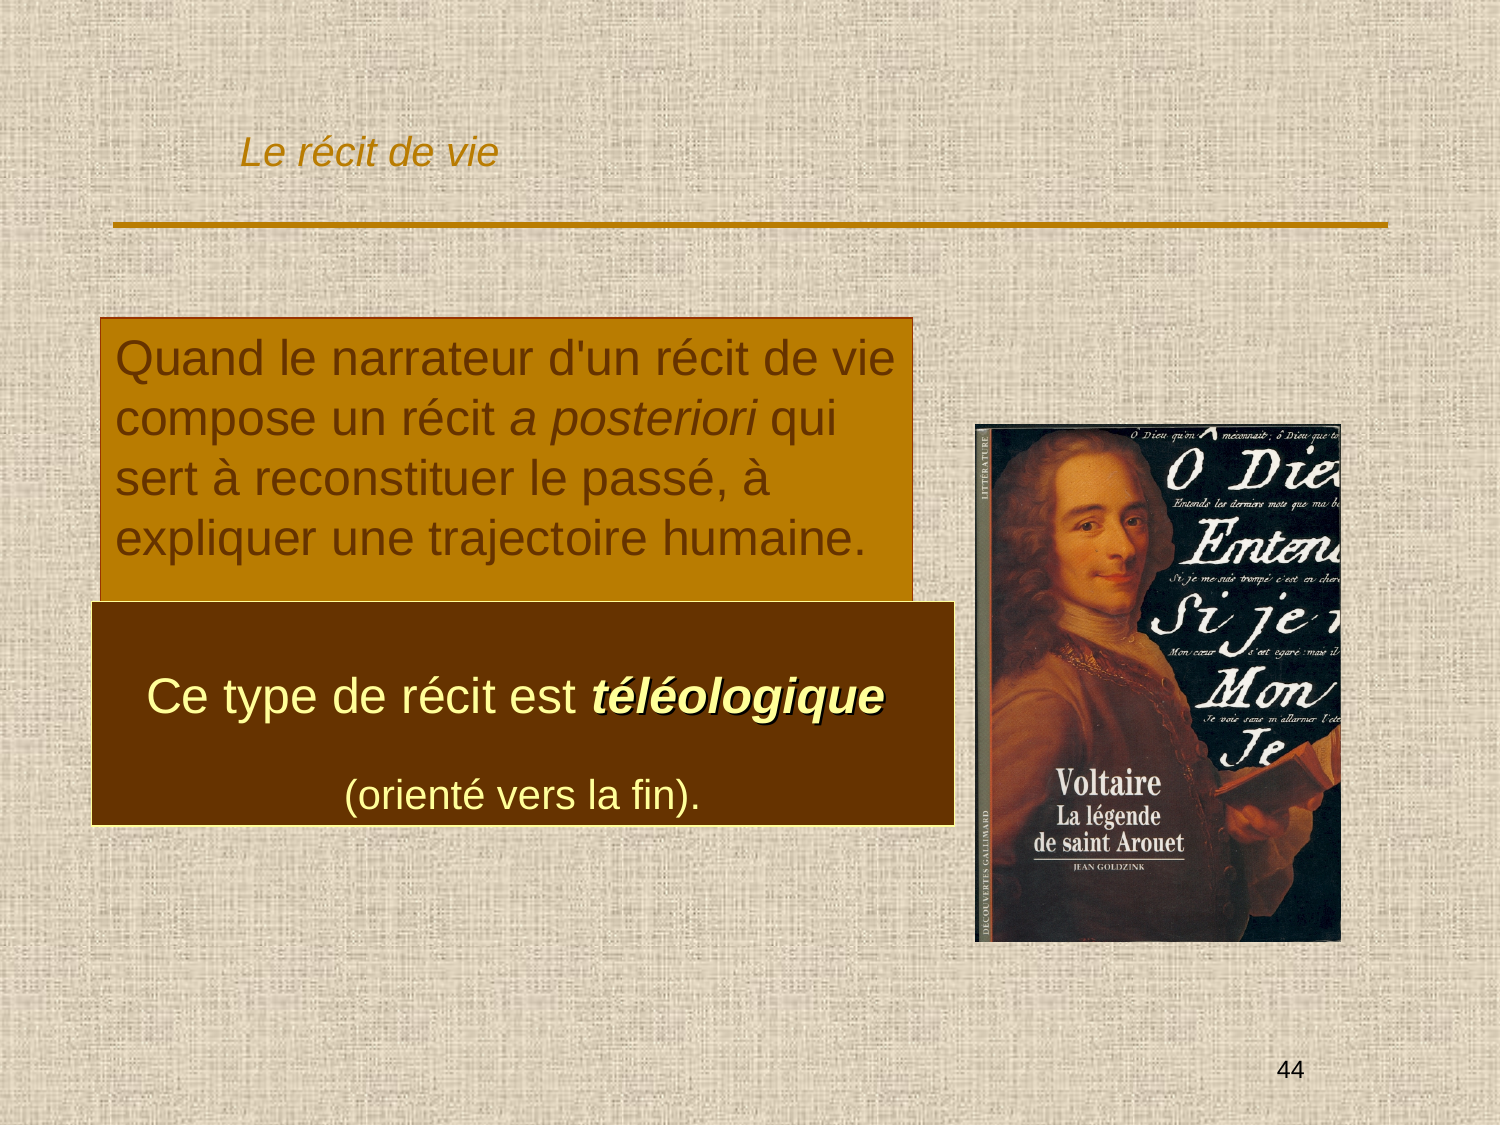

Le récit de vie
Quand le narrateur d'un récit de vie compose un récit a posteriori qui sert à reconstituer le passé, à expliquer une trajectoire humaine.
Ce type de récit est 	 (la réponse attendue est un adjectif).
Ce type de récit est téléologique
(orienté vers la fin).
44